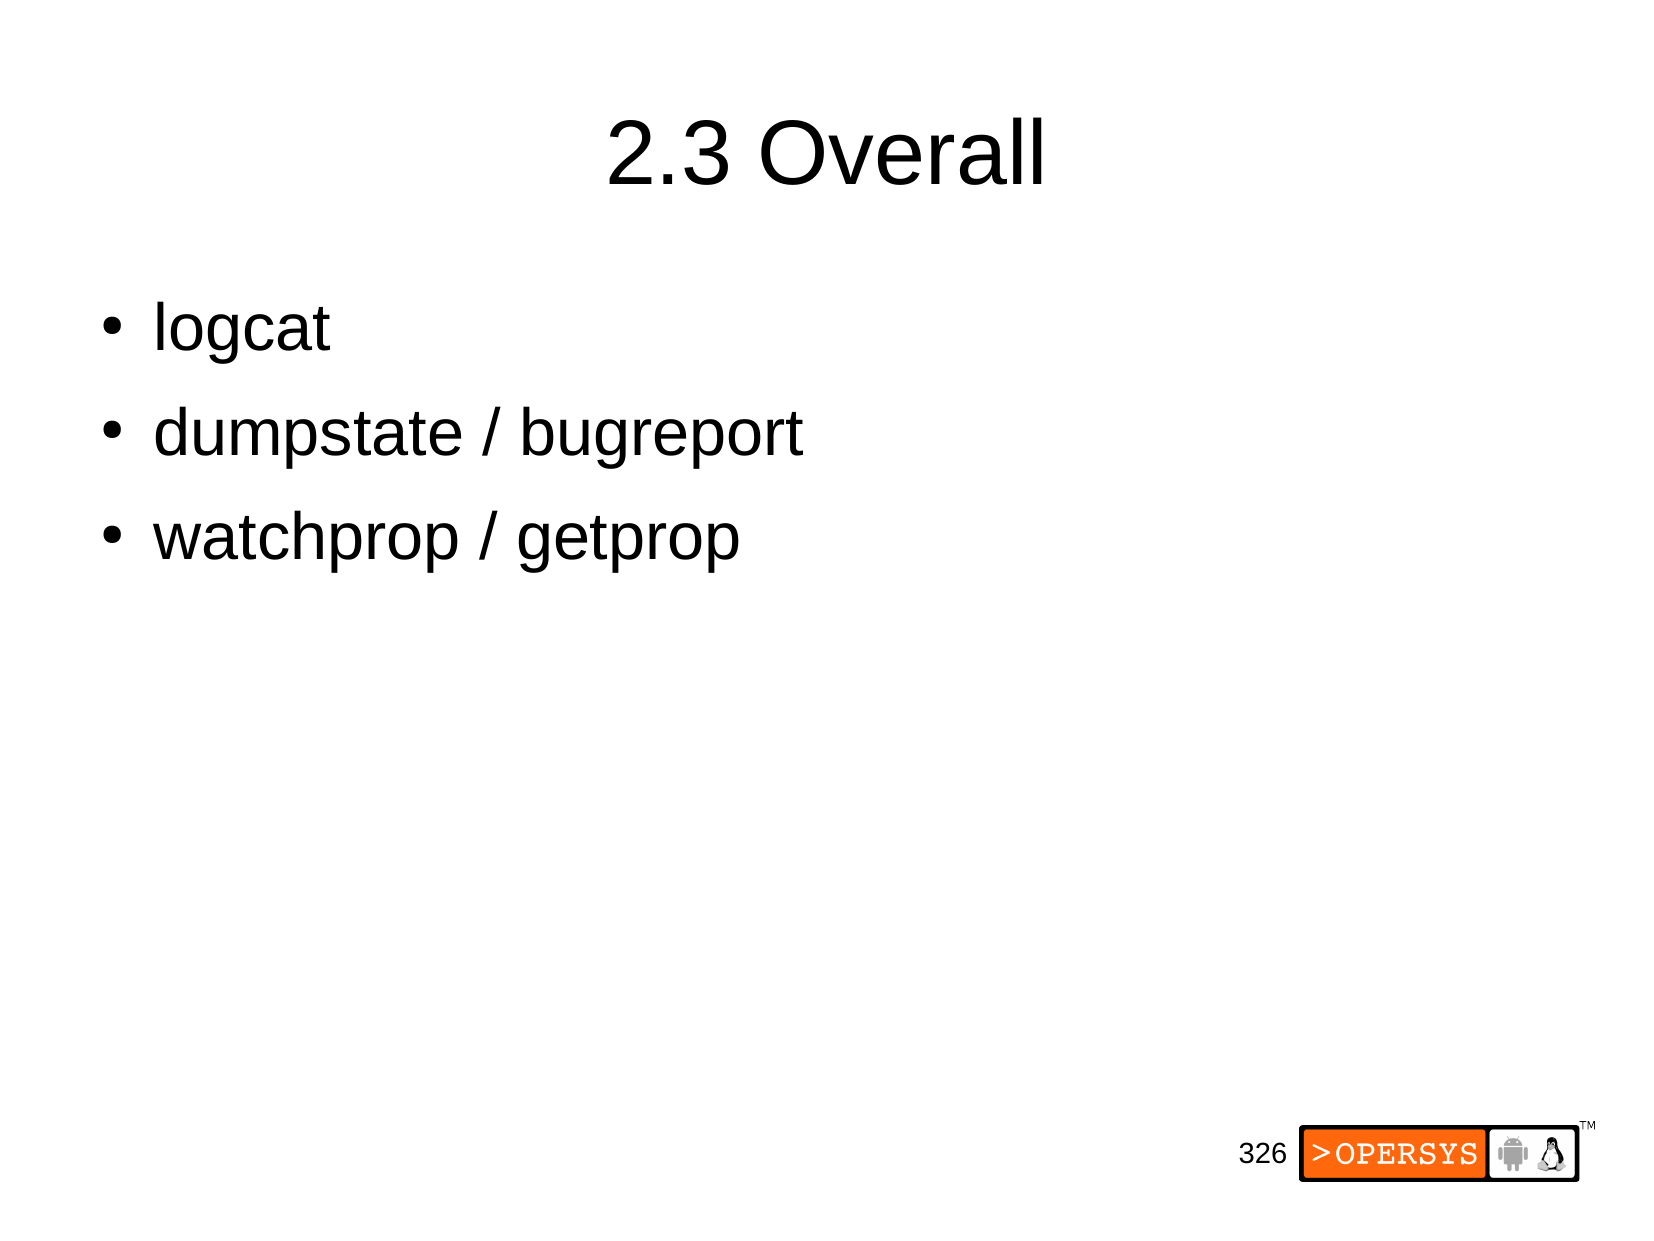

# 2.3 Overall
logcat
dumpstate / bugreport
watchprop / getprop